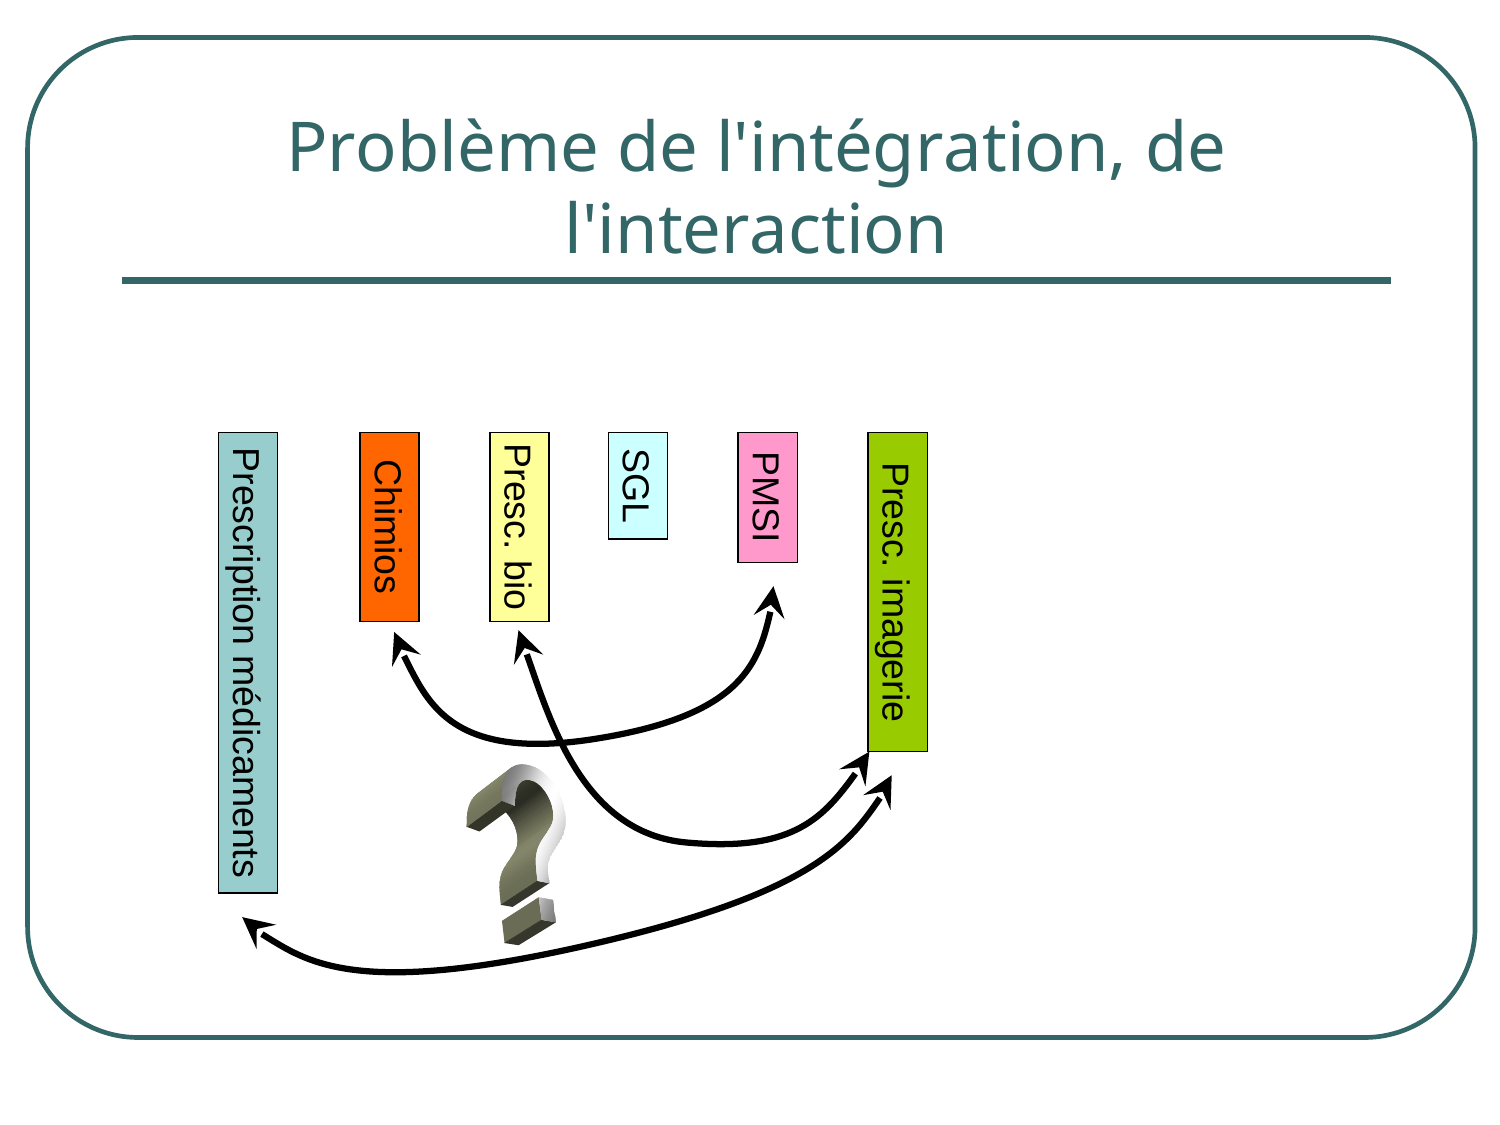

# Problème de l'intégration, de l'interaction
Prescription médicaments
Chimios
Presc. bio
SGL
PMSI
Presc. imagerie